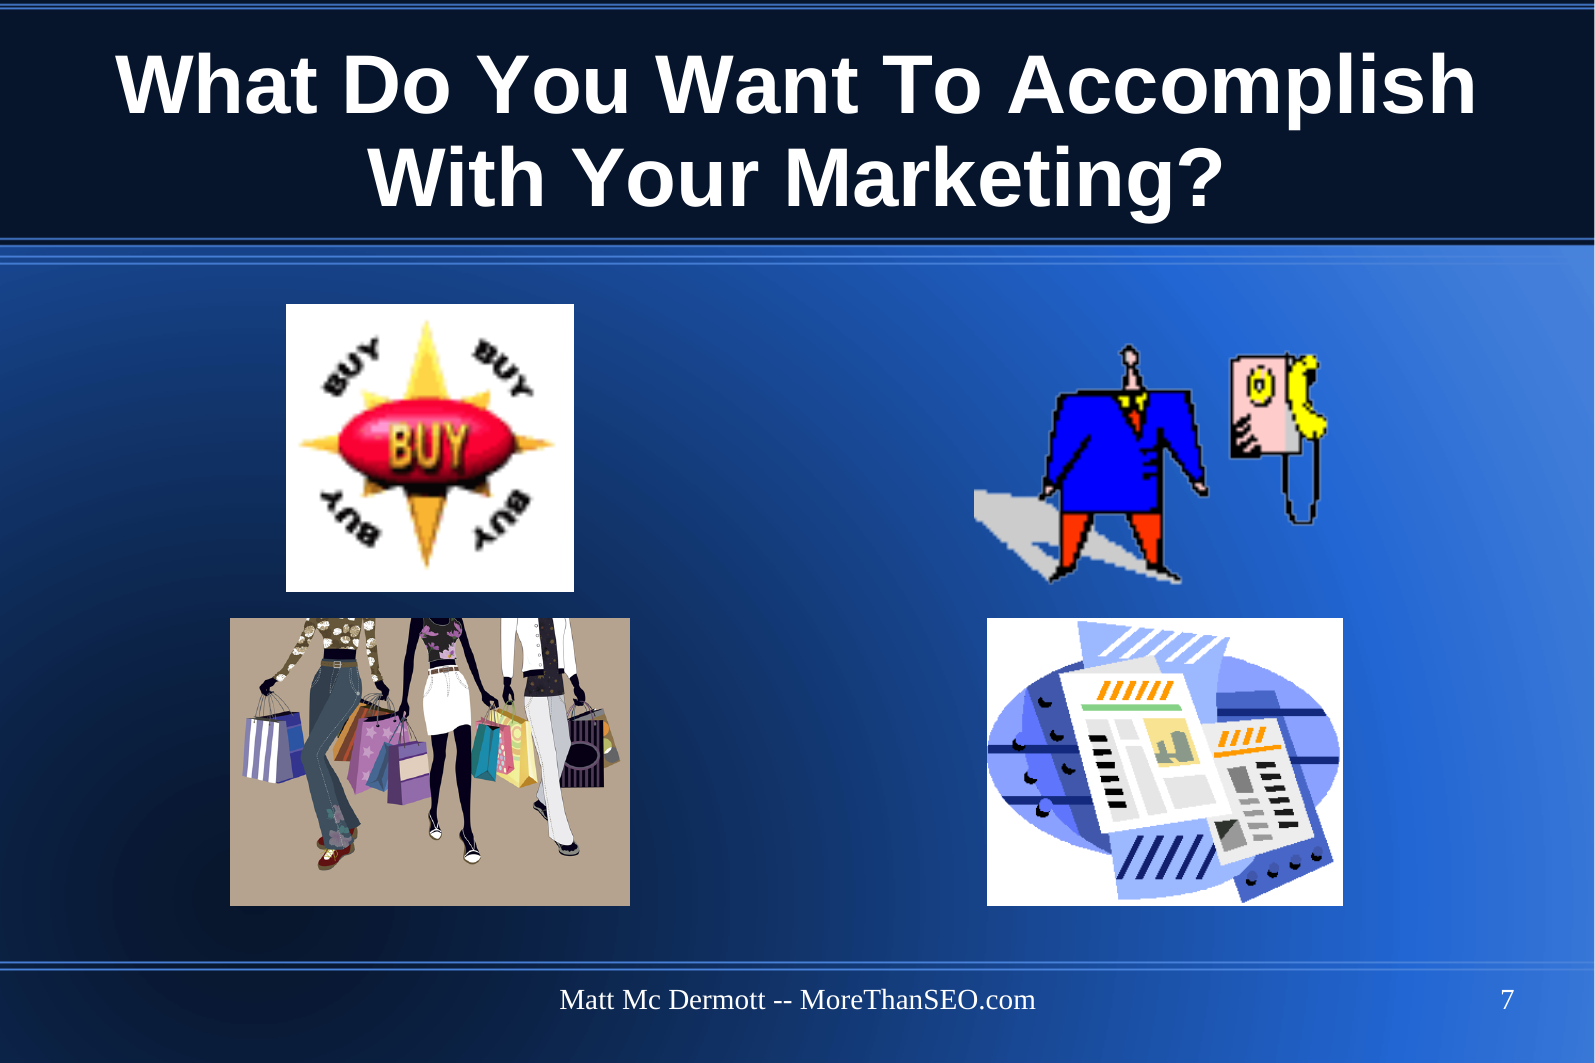

# What Do You Want To Accomplish With Your Marketing?
Matt Mc Dermott -- MoreThanSEO.com
7